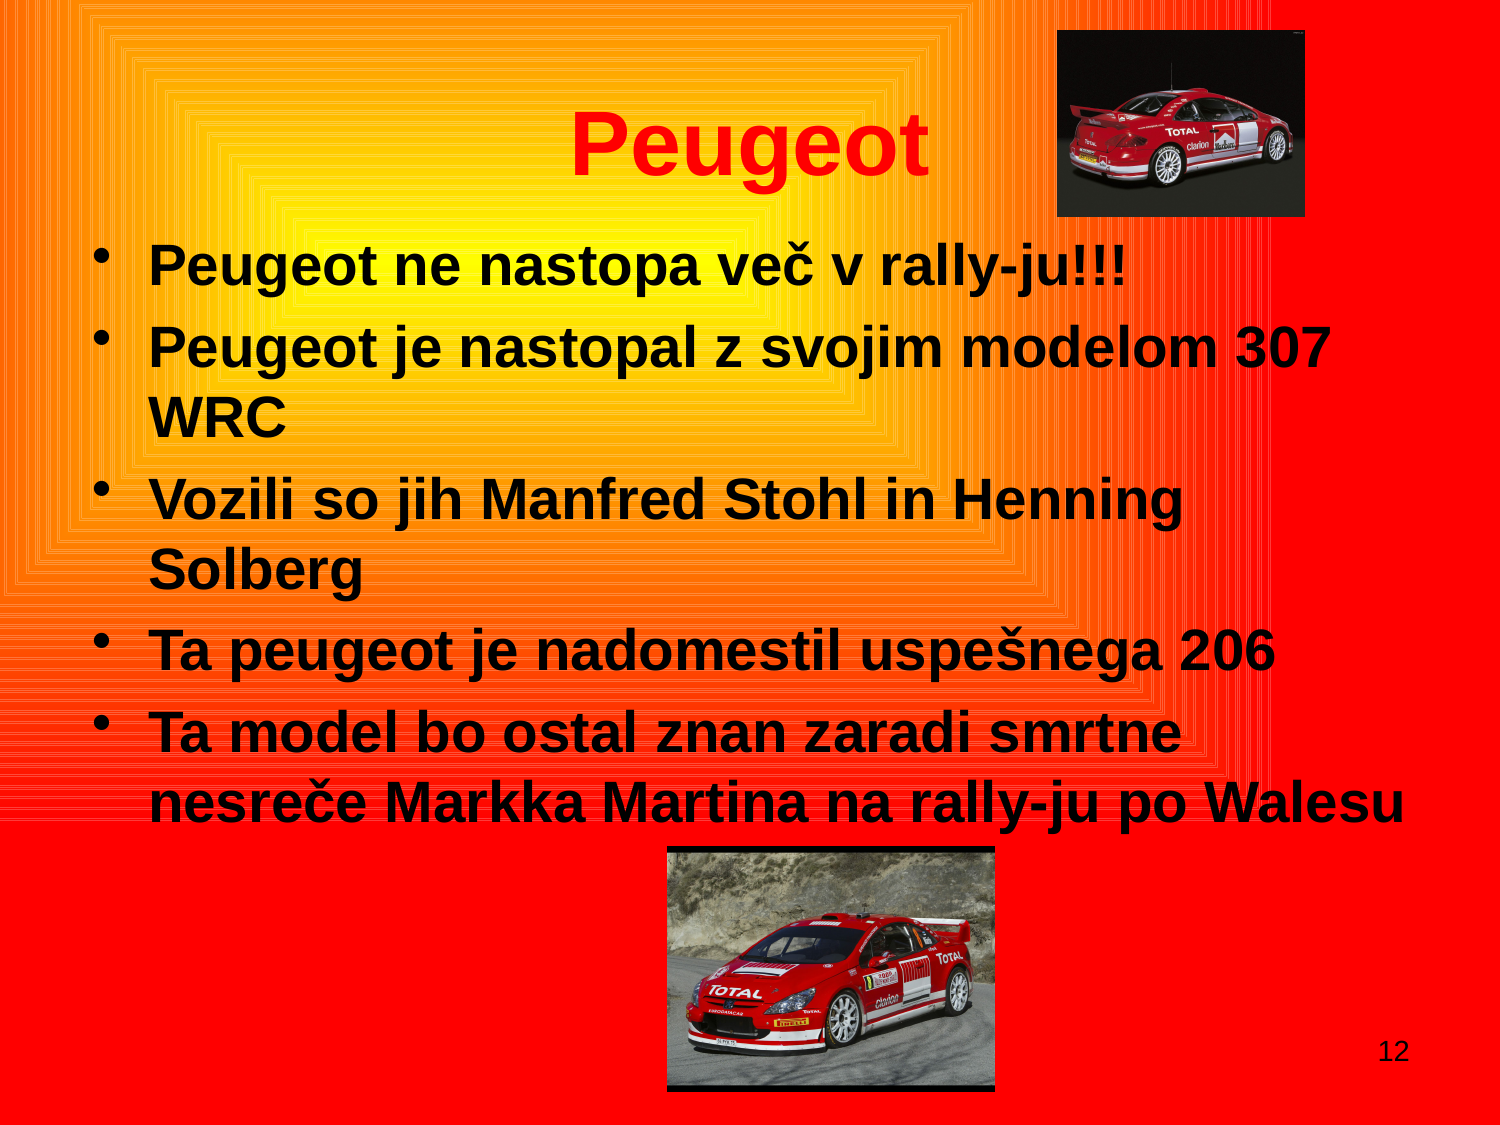

# Peugeot
Peugeot ne nastopa več v rally-ju!!!
Peugeot je nastopal z svojim modelom 307 WRC
Vozili so jih Manfred Stohl in Henning Solberg
Ta peugeot je nadomestil uspešnega 206
Ta model bo ostal znan zaradi smrtne nesreče Markka Martina na rally-ju po Walesu